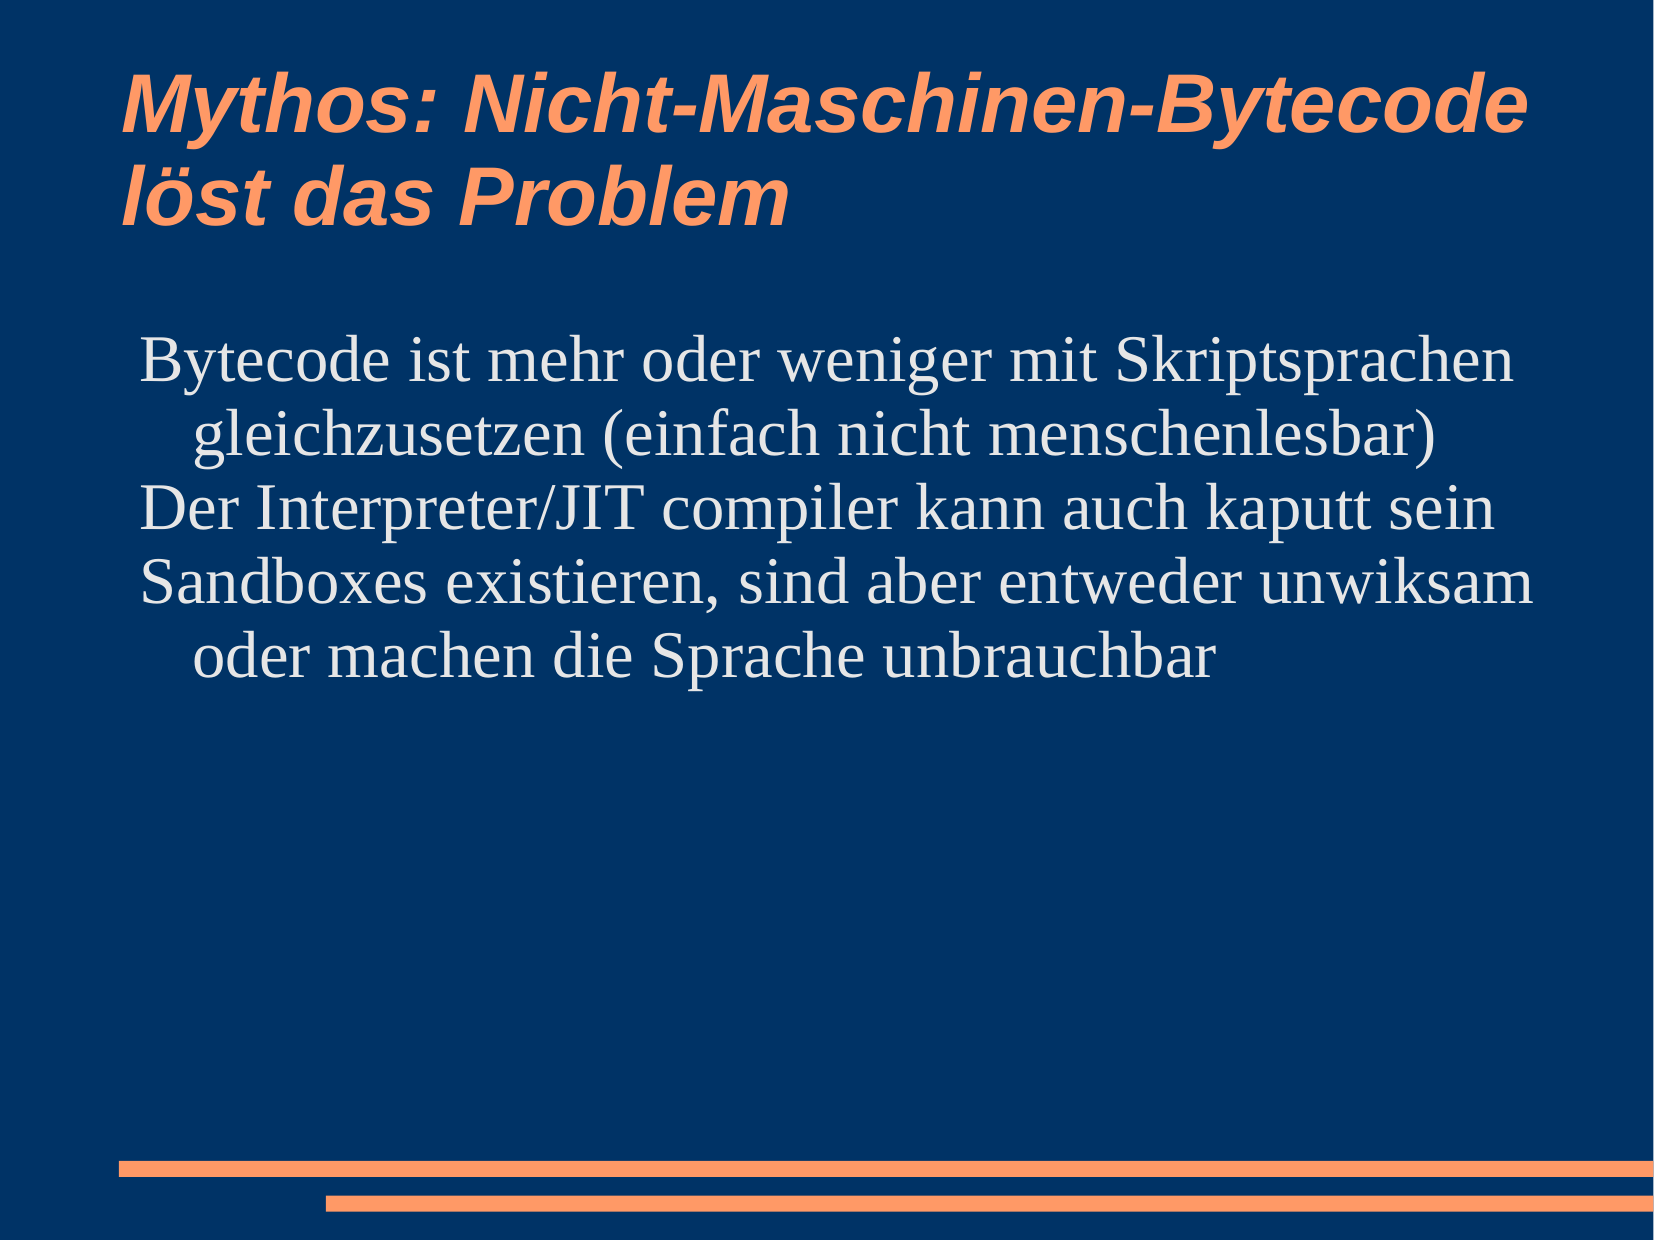

# Mythos: Nicht-Maschinen-Bytecode löst das Problem
Bytecode ist mehr oder weniger mit Skriptsprachen gleichzusetzen (einfach nicht menschenlesbar)
Der Interpreter/JIT compiler kann auch kaputt sein
Sandboxes existieren, sind aber entweder unwiksam oder machen die Sprache unbrauchbar